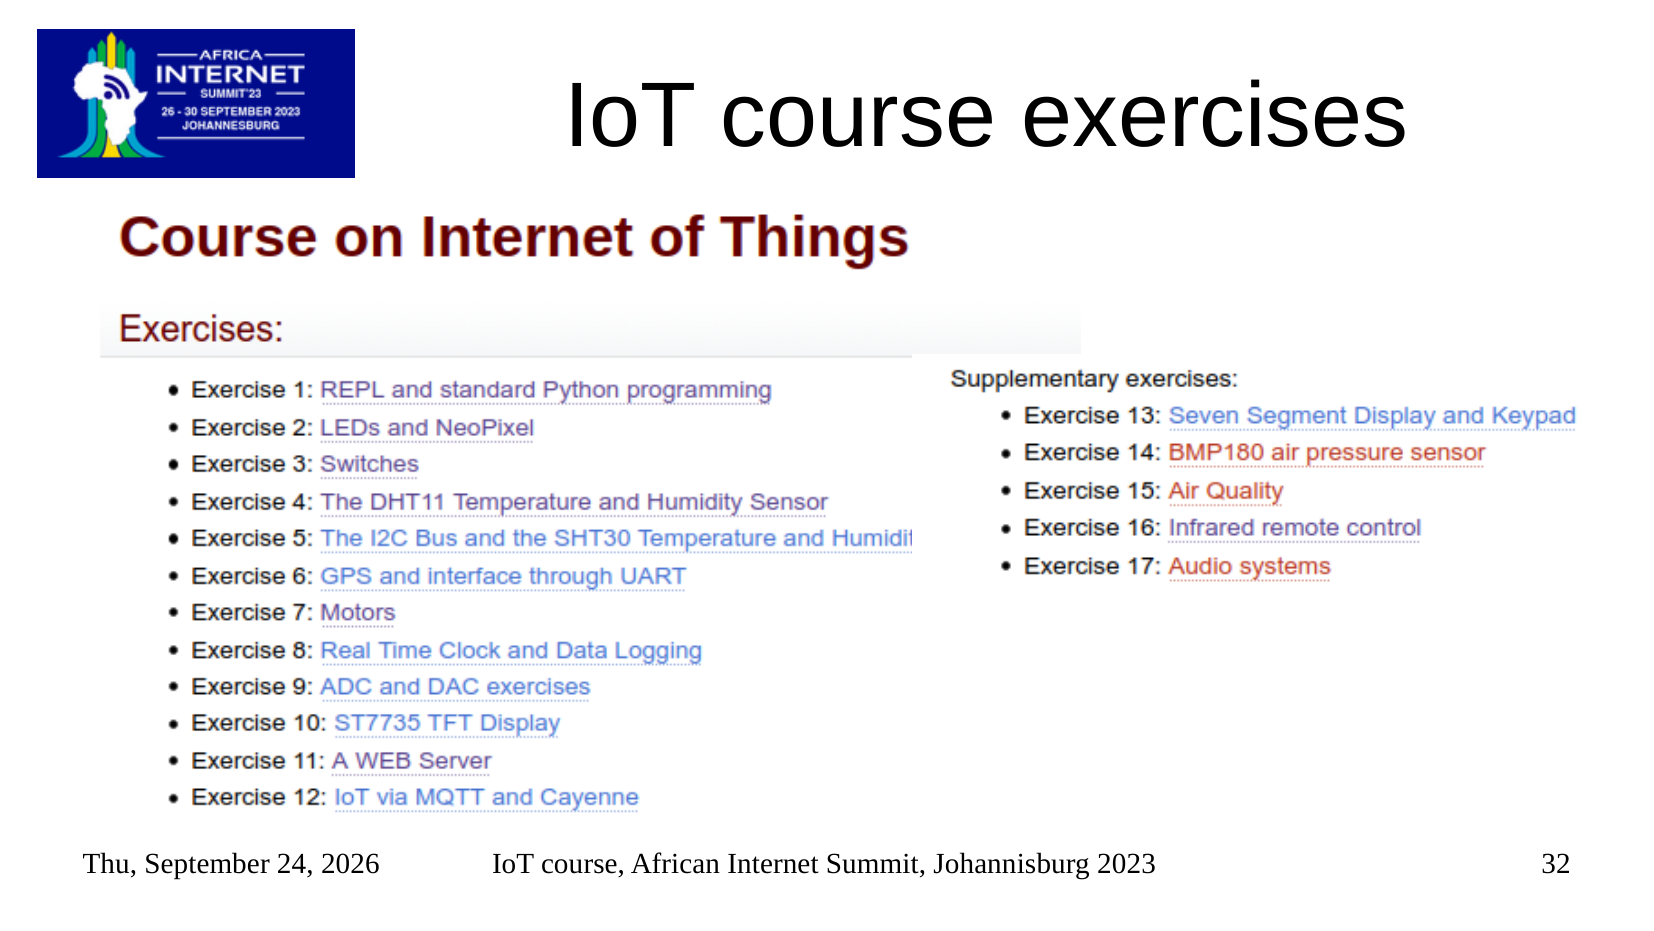

# IoT course exercises
IoT course, African Internet Summit, Johannisburg 2023
32